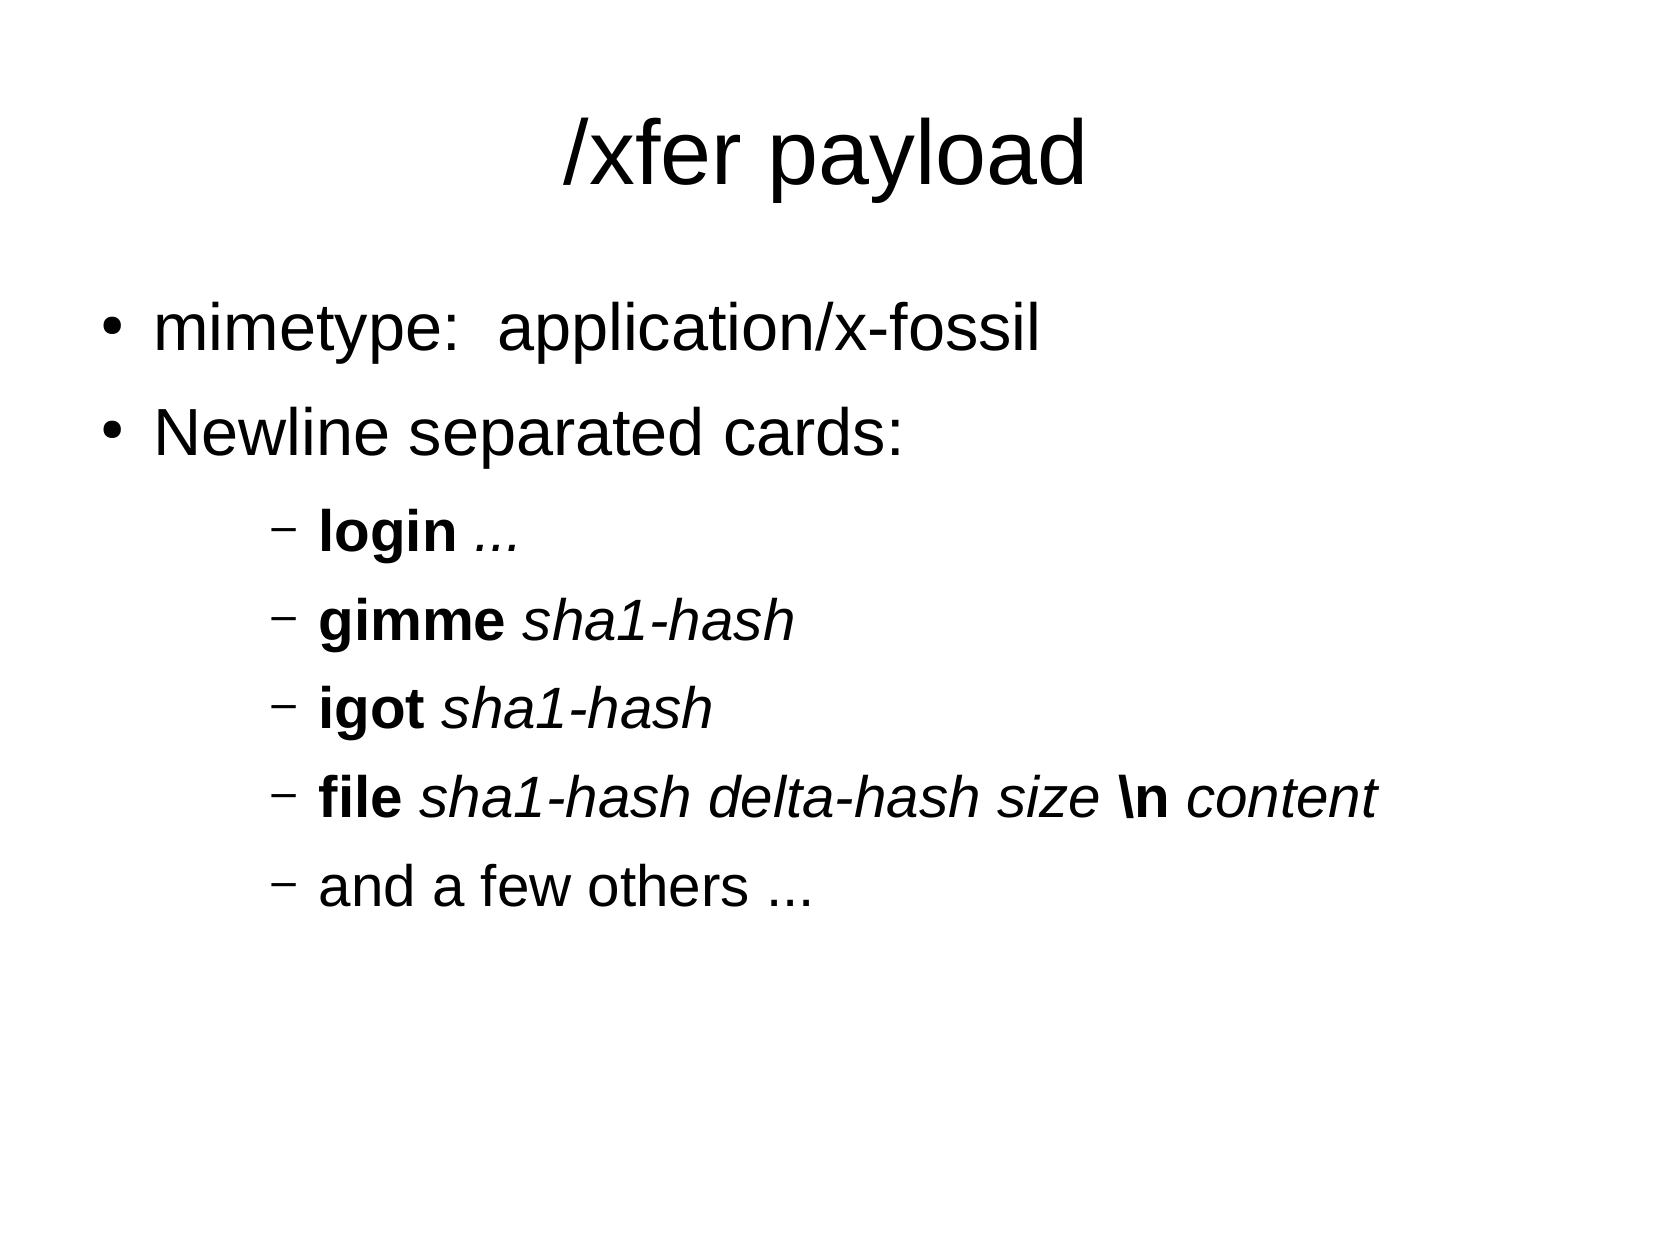

# /xfer payload
mimetype: application/x-fossil
Newline separated cards:
login ...
gimme sha1-hash
igot sha1-hash
file sha1-hash delta-hash size \n content
and a few others ...